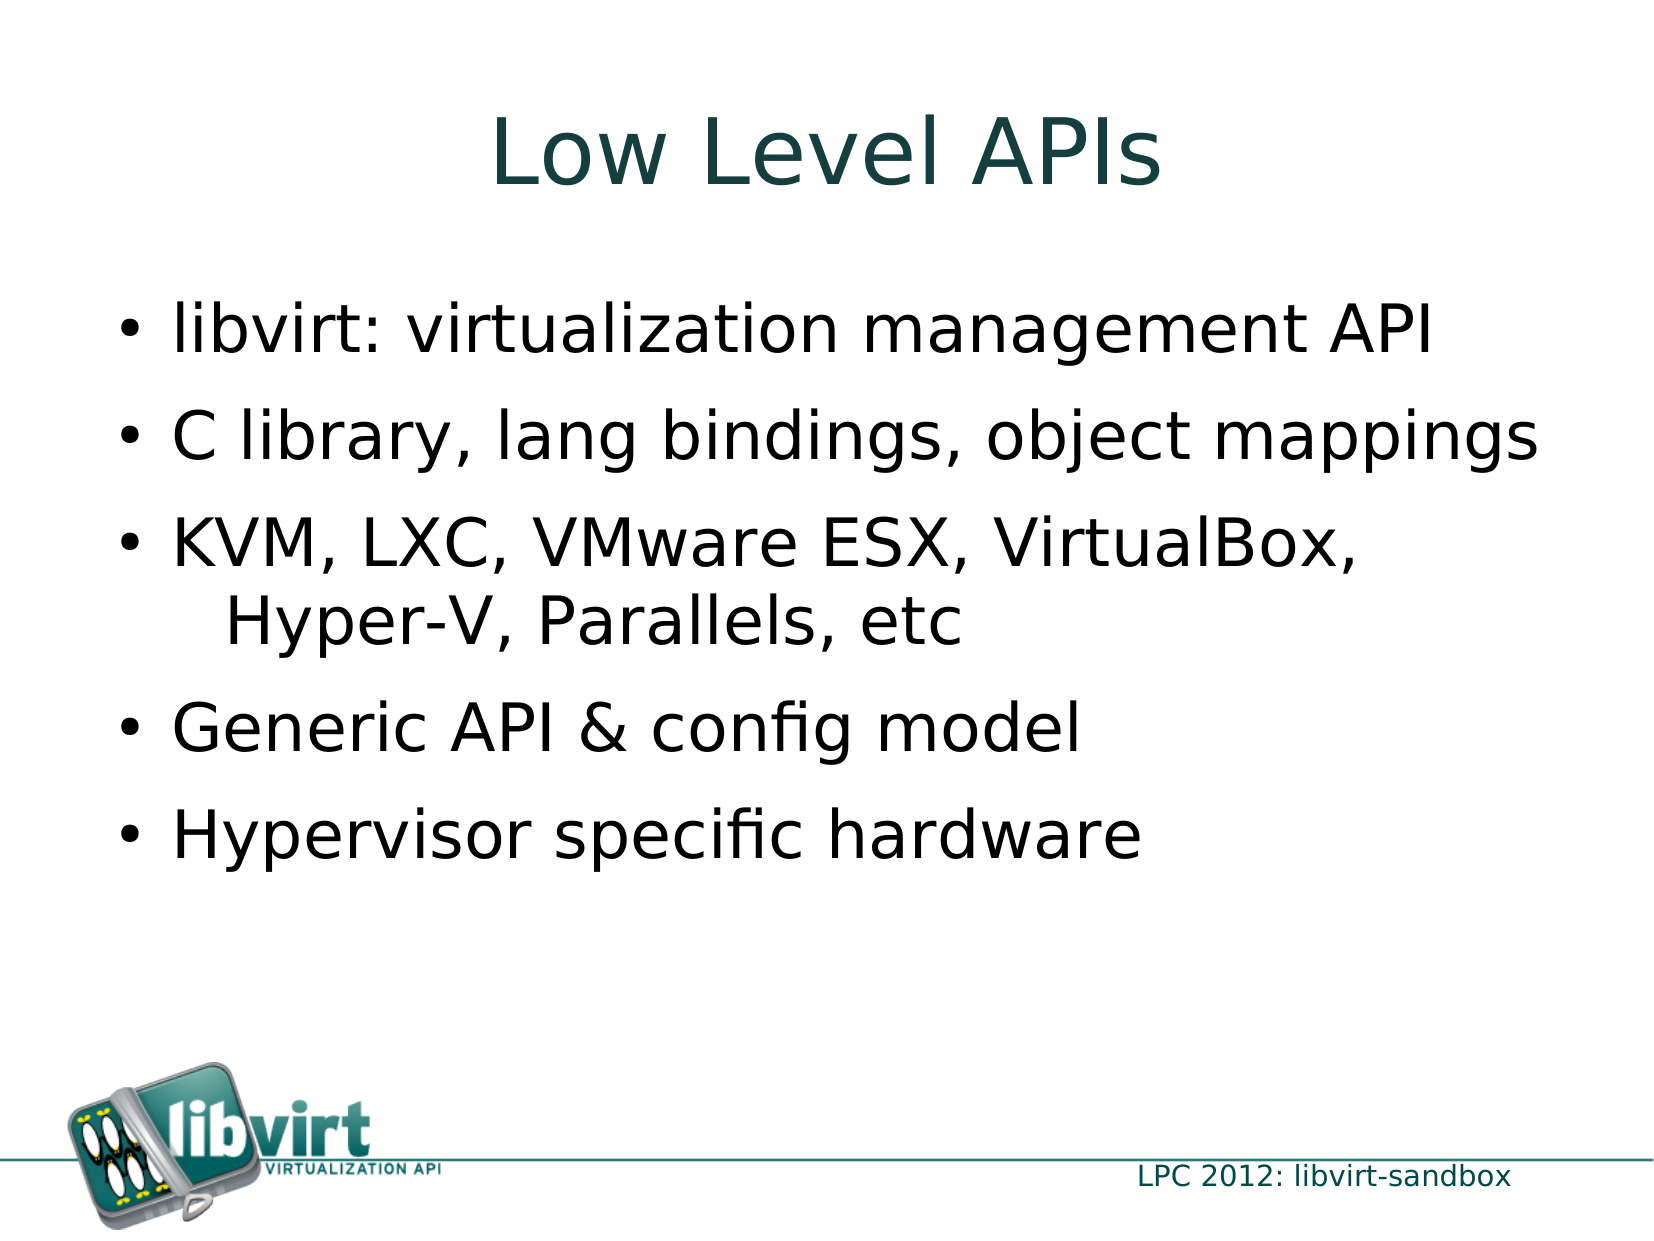

# Low Level APIs
libvirt: virtualization management API
C library, lang bindings, object mappings
KVM, LXC, VMware ESX, VirtualBox, Hyper-V, Parallels, etc
Generic API & config model
Hypervisor specific hardware
LPC 2012: libvirt-sandbox